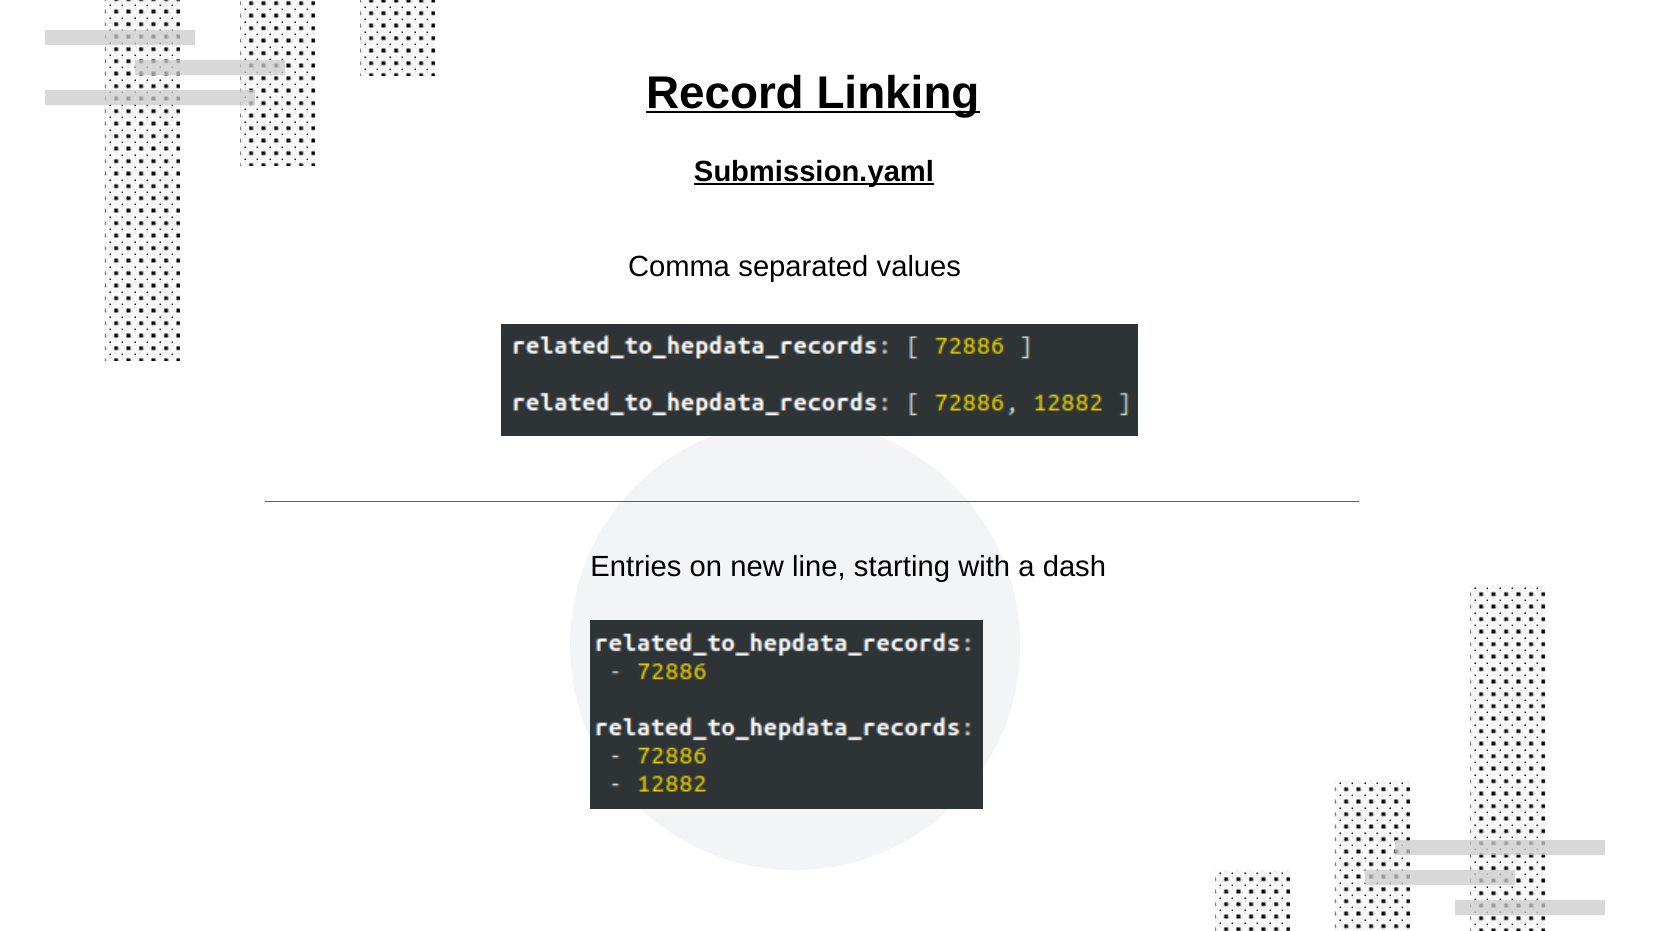

Record Linking
Submission.yaml
Comma separated values
Entries on new line, starting with a dash